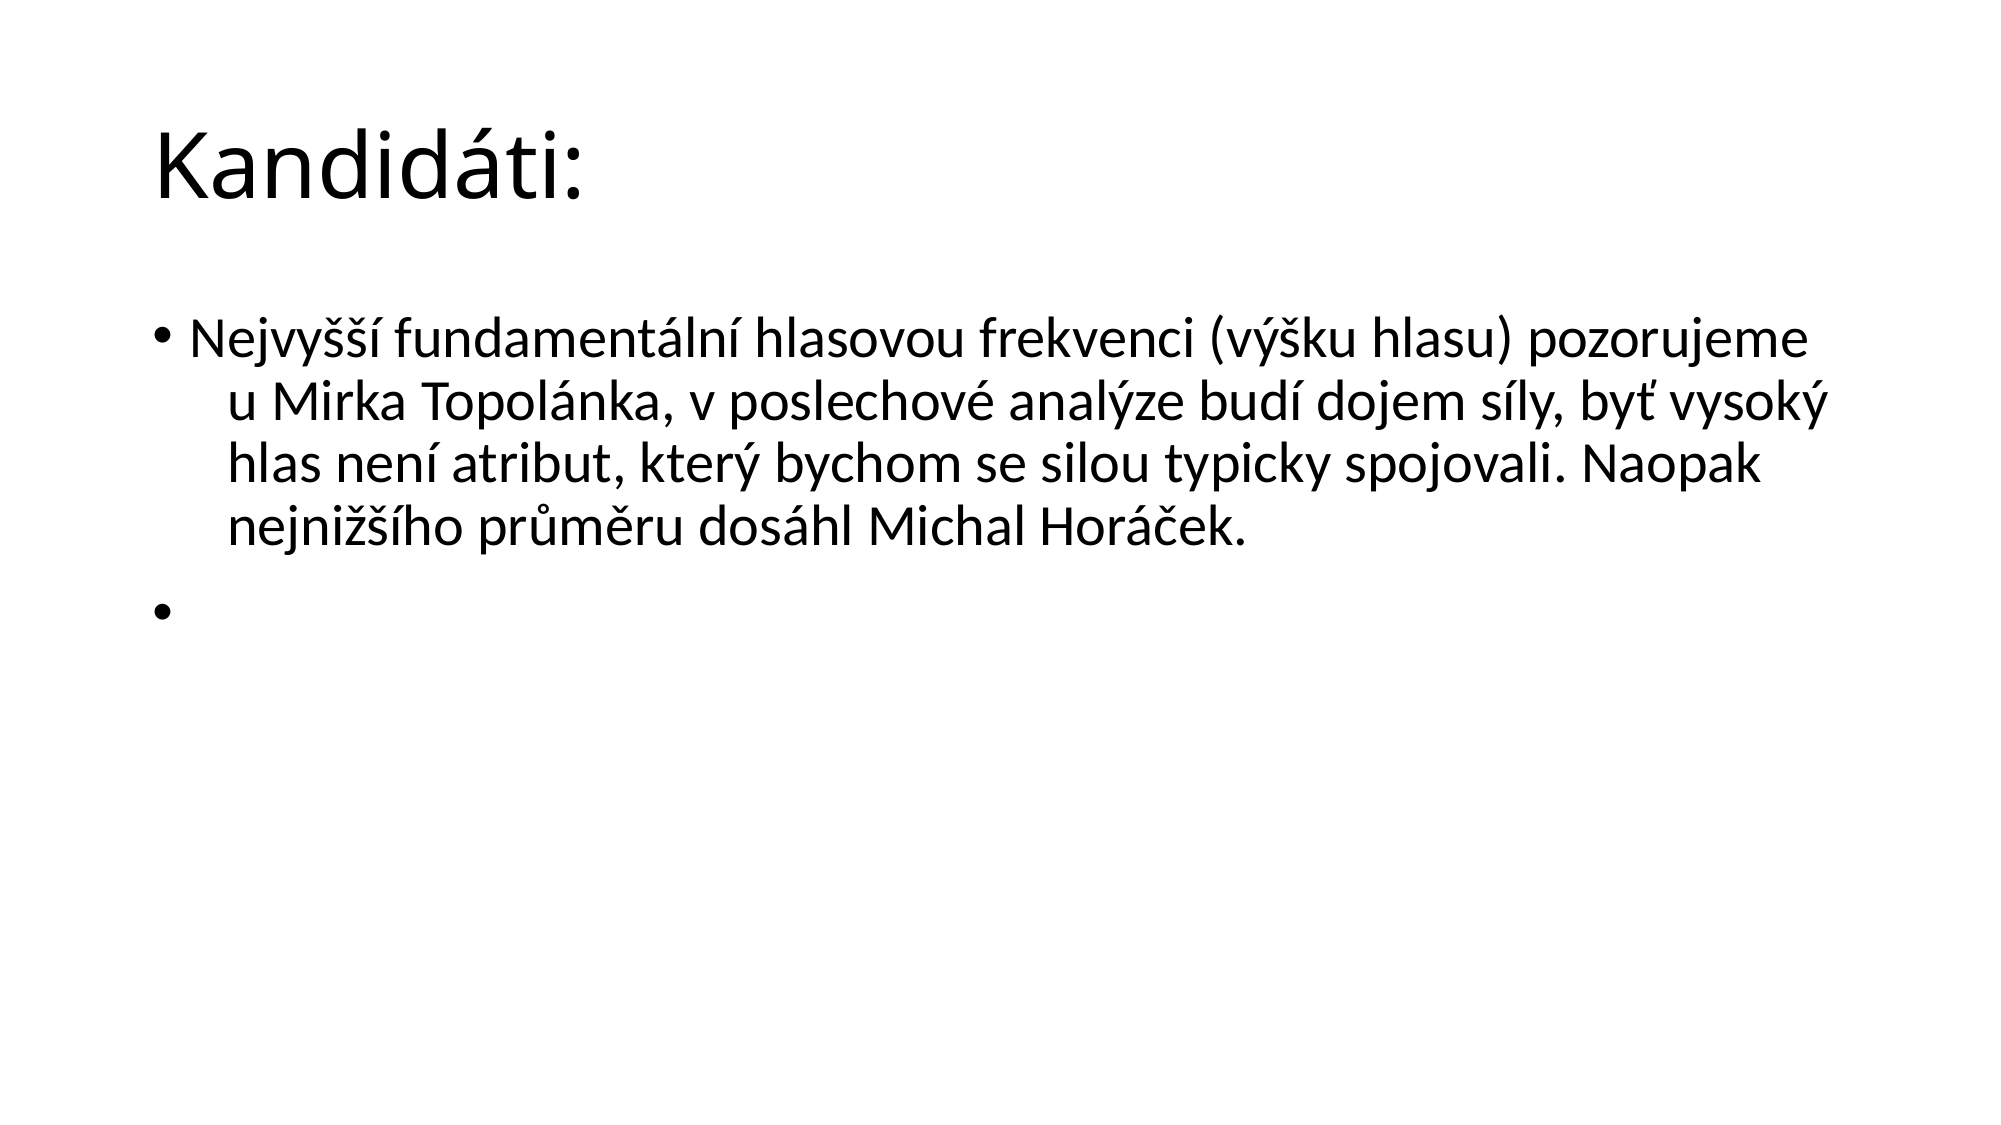

# Kandidáti:
Nejvyšší fundamentální hlasovou frekvenci (výšku hlasu) pozorujeme u Mirka Topolánka, v poslechové analýze budí dojem síly, byť vysoký hlas není atribut, který bychom se silou typicky spojovali. Naopak nejnižšího průměru dosáhl Michal Horáček.